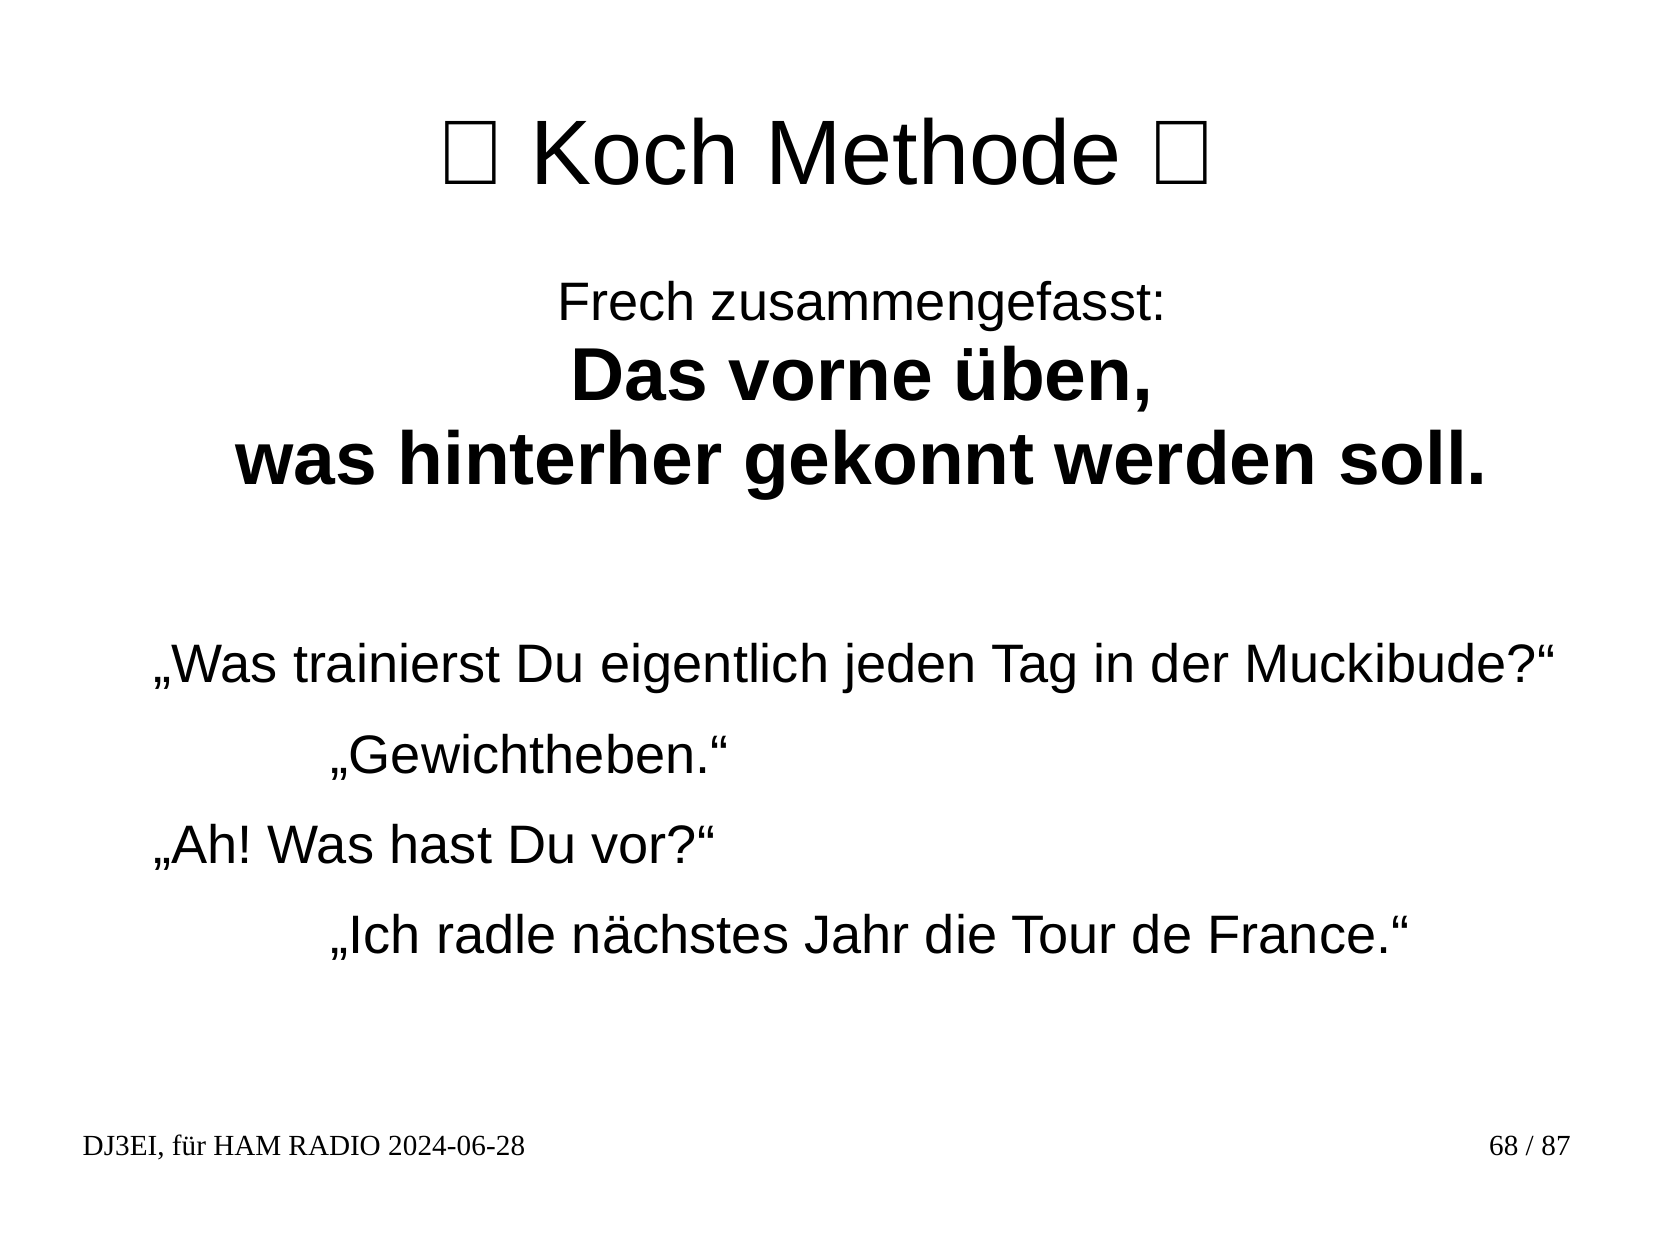

# 🥳 Koch Methode 🥳
Frech zusammengefasst:
Das vorne üben,
was hinterher gekonnt werden soll.
„Was trainierst Du eigentlich jeden Tag in der Muckibude?“
„Gewichtheben.“
„Ah! Was hast Du vor?“
„Ich radle nächstes Jahr die Tour de France.“
68